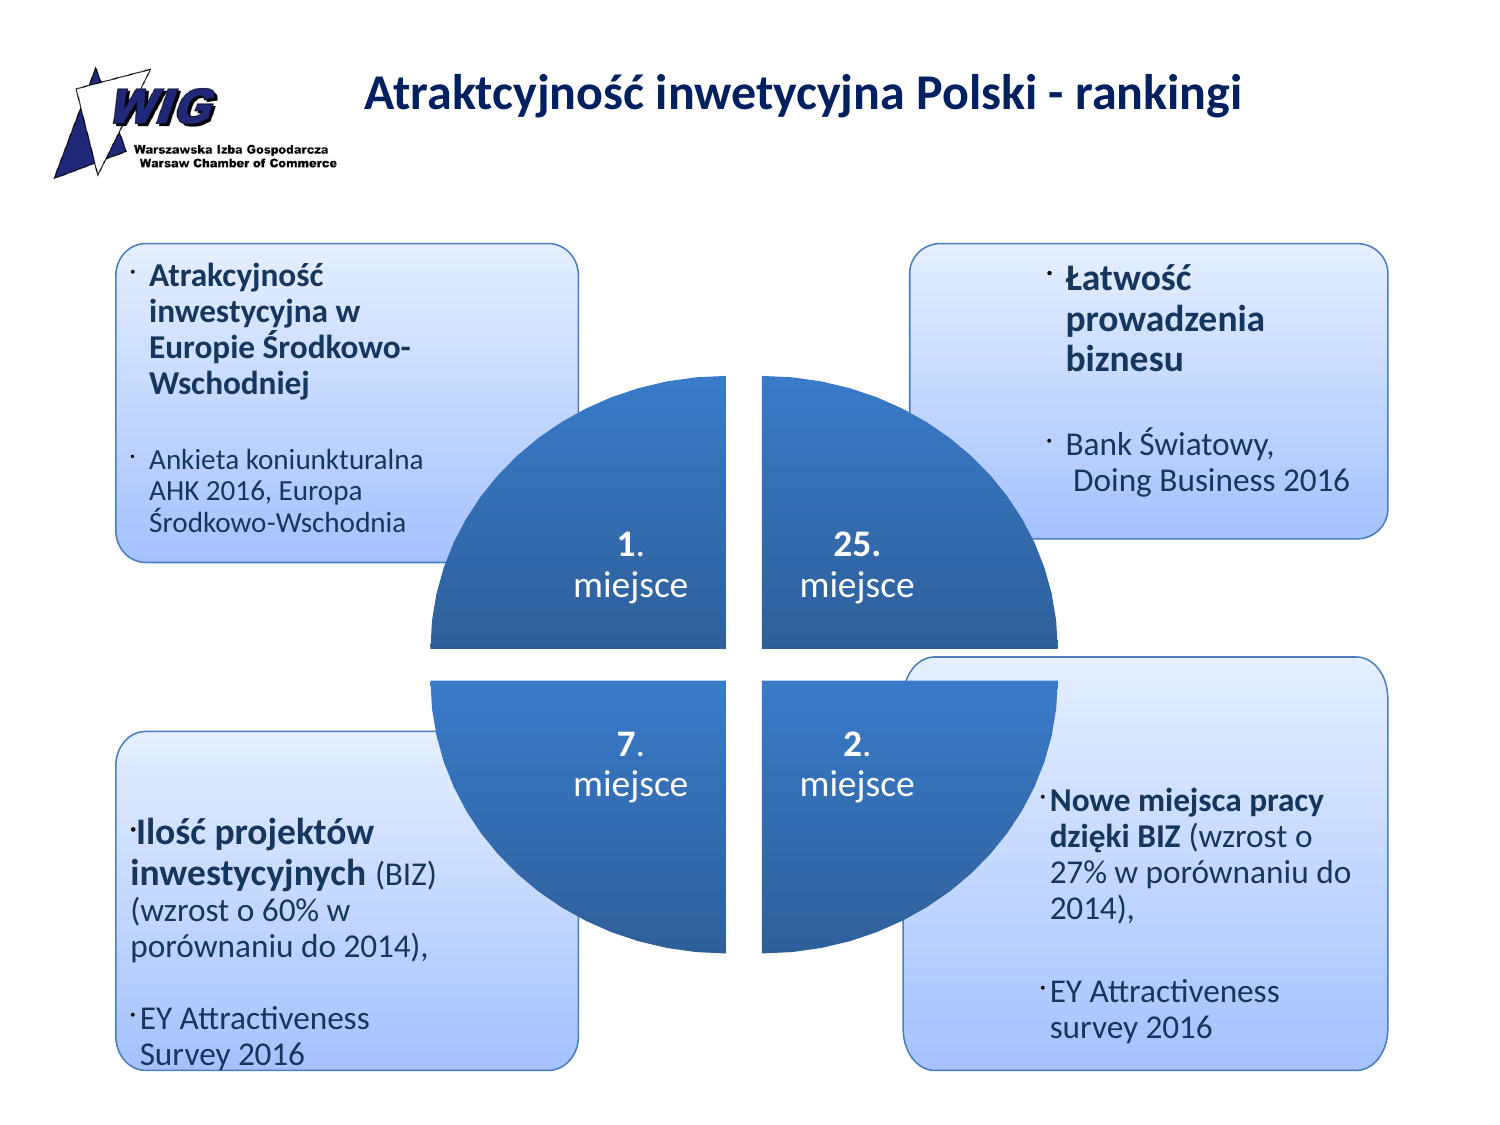

# Atraktcyjność inwetycyjna Polski - rankingi
Atrakcyjność inwestycyjna w Europie Środkowo-Wschodniej
Ankieta koniunkturalna AHK 2016, Europa Środkowo-Wschodnia
Łatwość prowadzenia biznesu
Bank Światowy, Doing Business 2016
1. miejsce
25. miejsce
Nowe miejsca pracy dzięki BIZ (wzrost o 27% w porównaniu do 2014),
EY Attractiveness survey 2016
7. miejsce
2. miejsce
Ilość projektów inwestycyjnych (BIZ) (wzrost o 60% w porównaniu do 2014),
EY Attractiveness Survey 2016